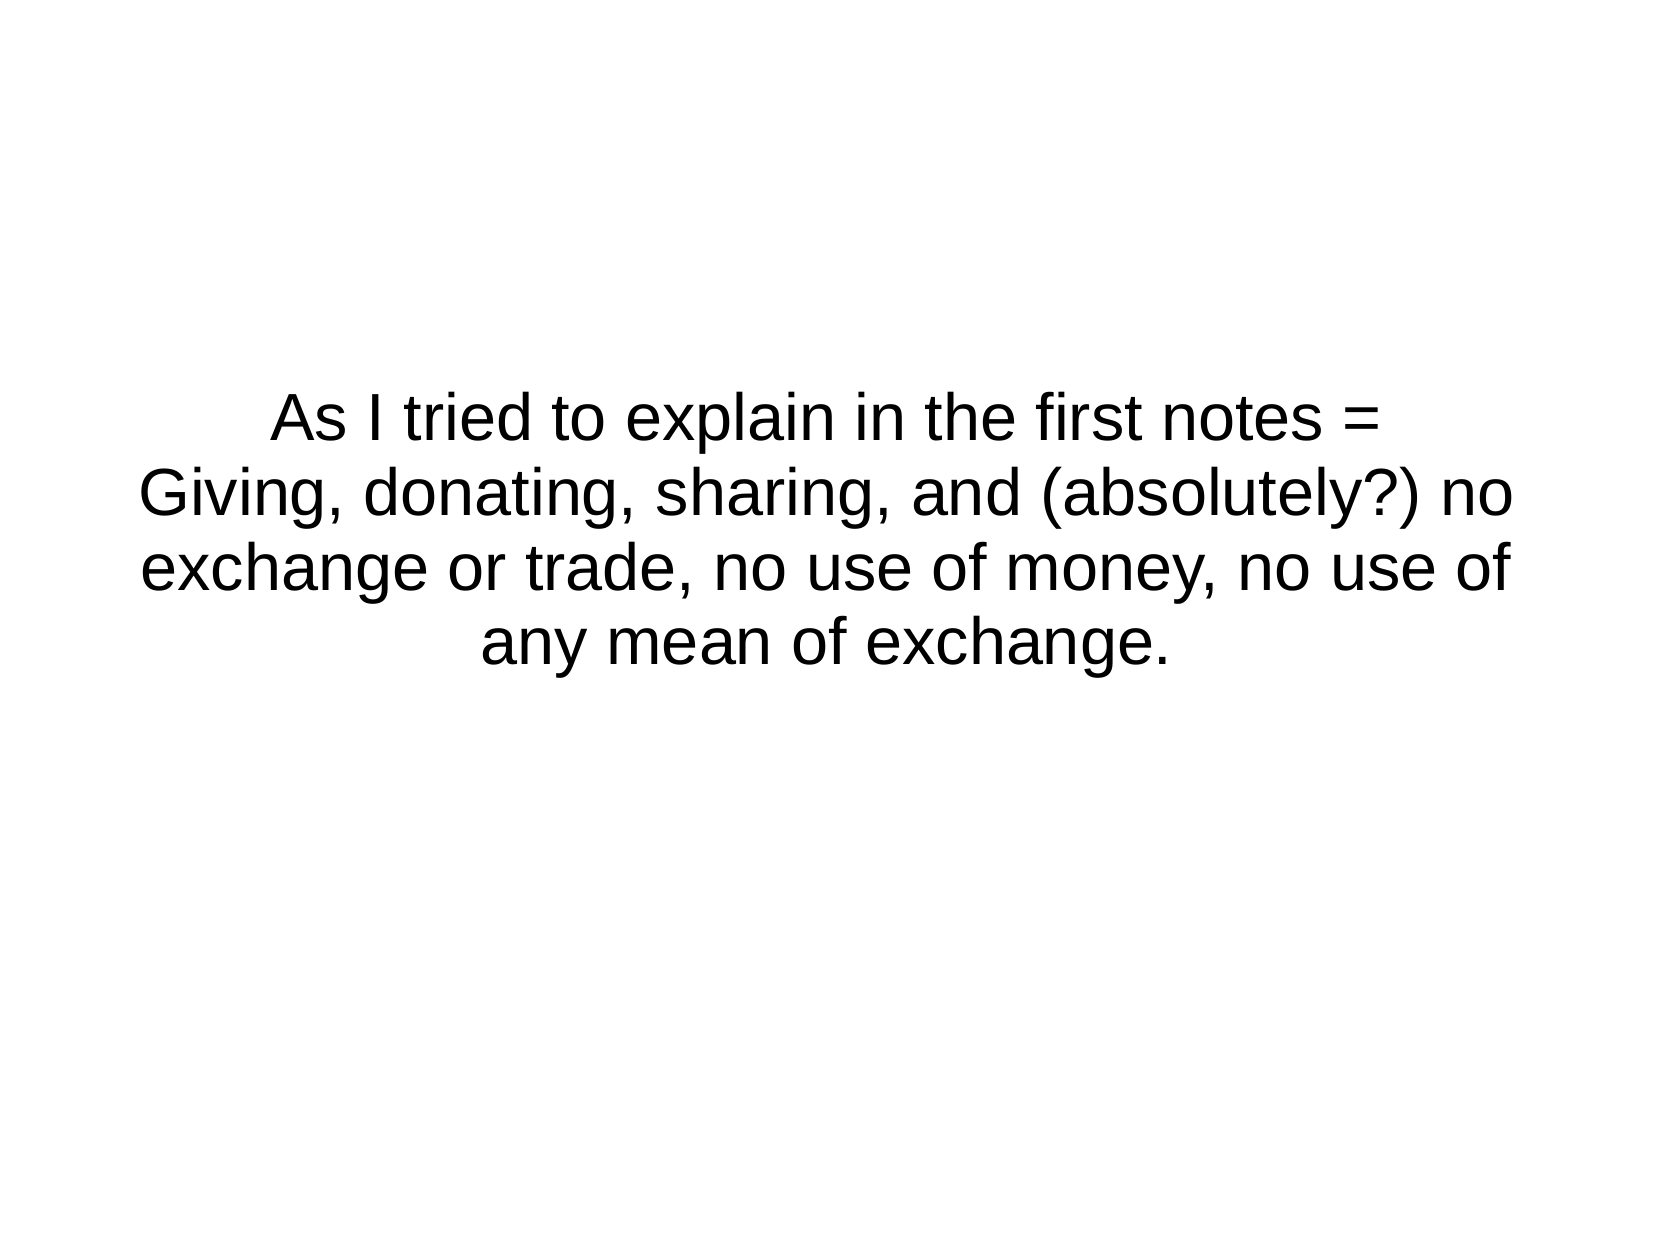

# As I tried to explain in the first notes =
Giving, donating, sharing, and (absolutely?) no exchange or trade, no use of money, no use of any mean of exchange.